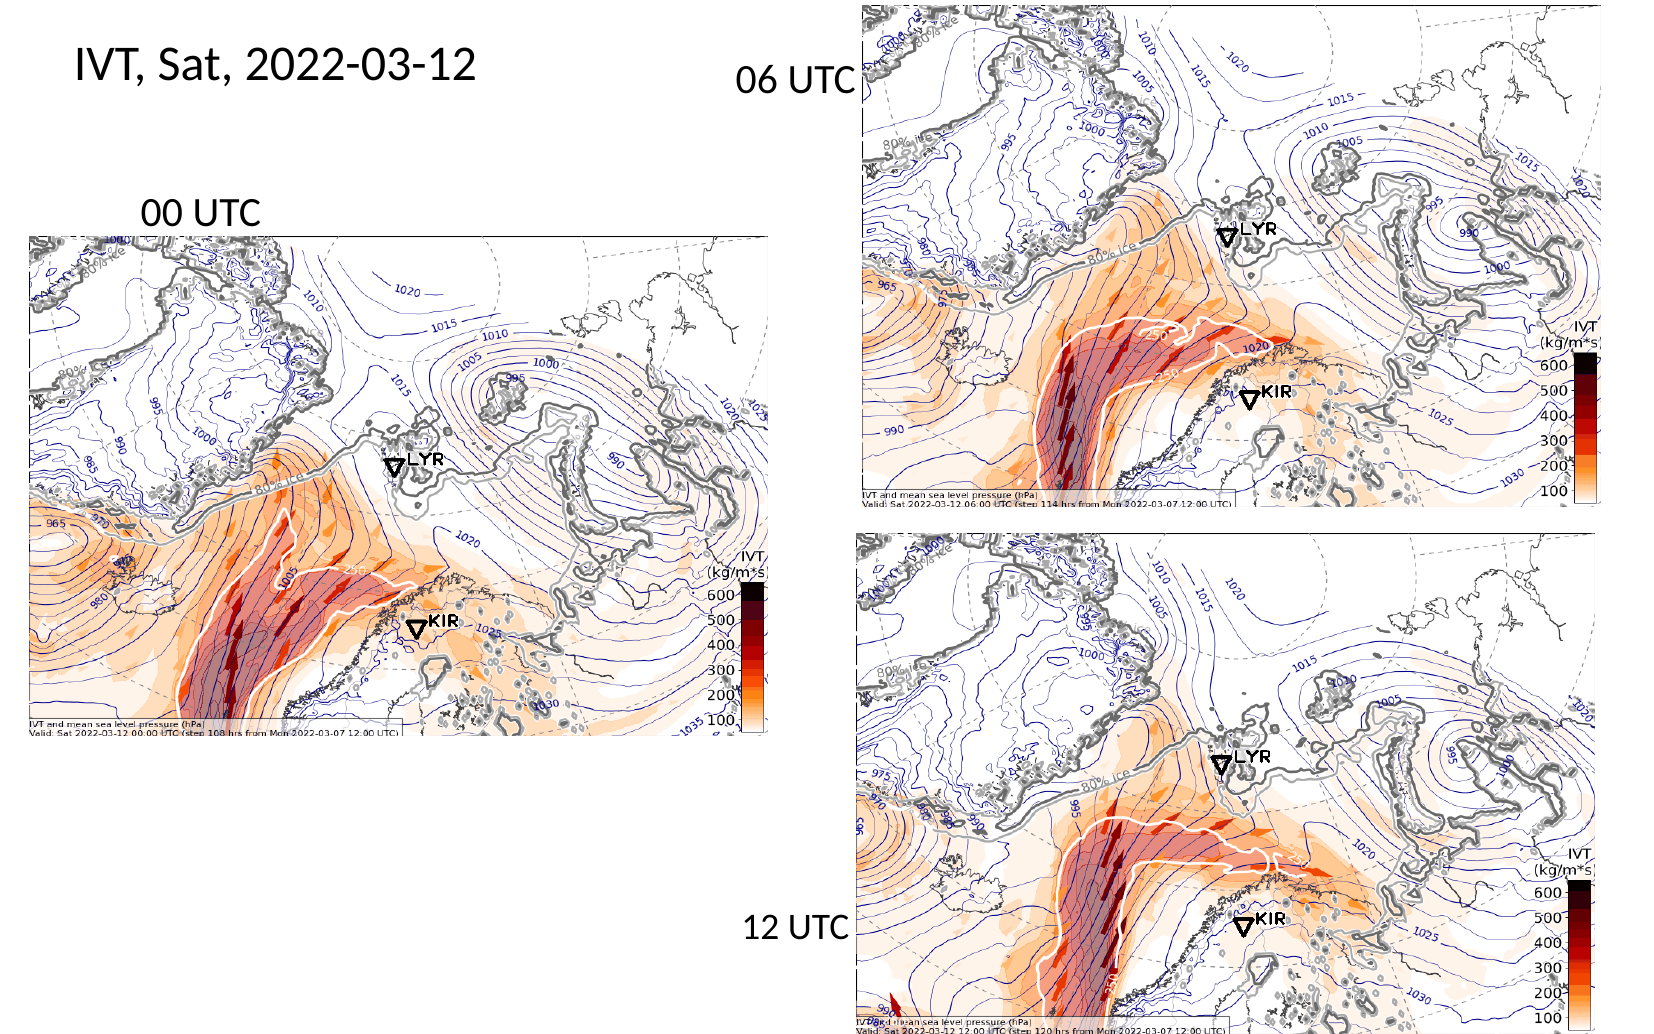

IVT, Sat, 2022-03-12
06 UTC
00 UTC
not available
12 UTC